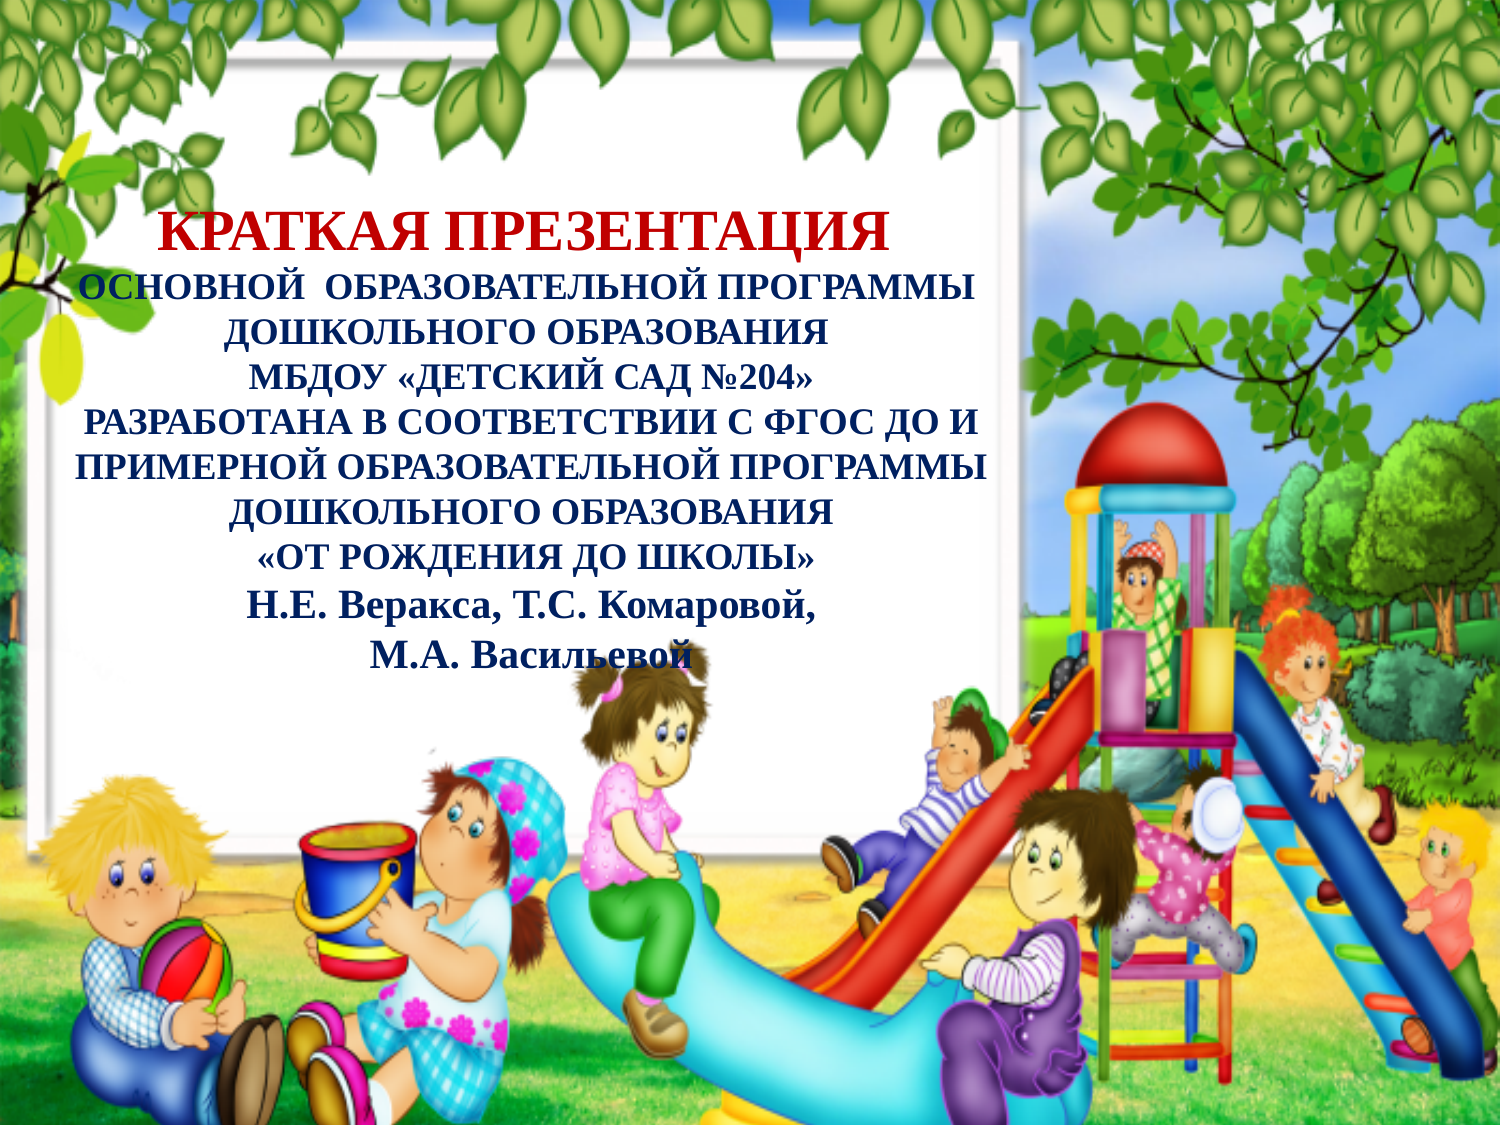

#
КРАТКАЯ ПРЕЗЕНТАЦИЯ
ОСНОВНОЙ ОБРАЗОВАТЕЛЬНОЙ ПРОГРАММЫ ДОШКОЛЬНОГО ОБРАЗОВАНИЯ
МБДОУ «ДЕТСКИЙ САД №204»
РАЗРАБОТАНА В СООТВЕТСТВИИ С ФГОС ДО И ПРИМЕРНОЙ ОБРАЗОВАТЕЛЬНОЙ ПРОГРАММЫ ДОШКОЛЬНОГО ОБРАЗОВАНИЯ
 «ОТ РОЖДЕНИЯ ДО ШКОЛЫ»
Н.Е. Веракса, Т.С. Комаровой,
М.А. Васильевой